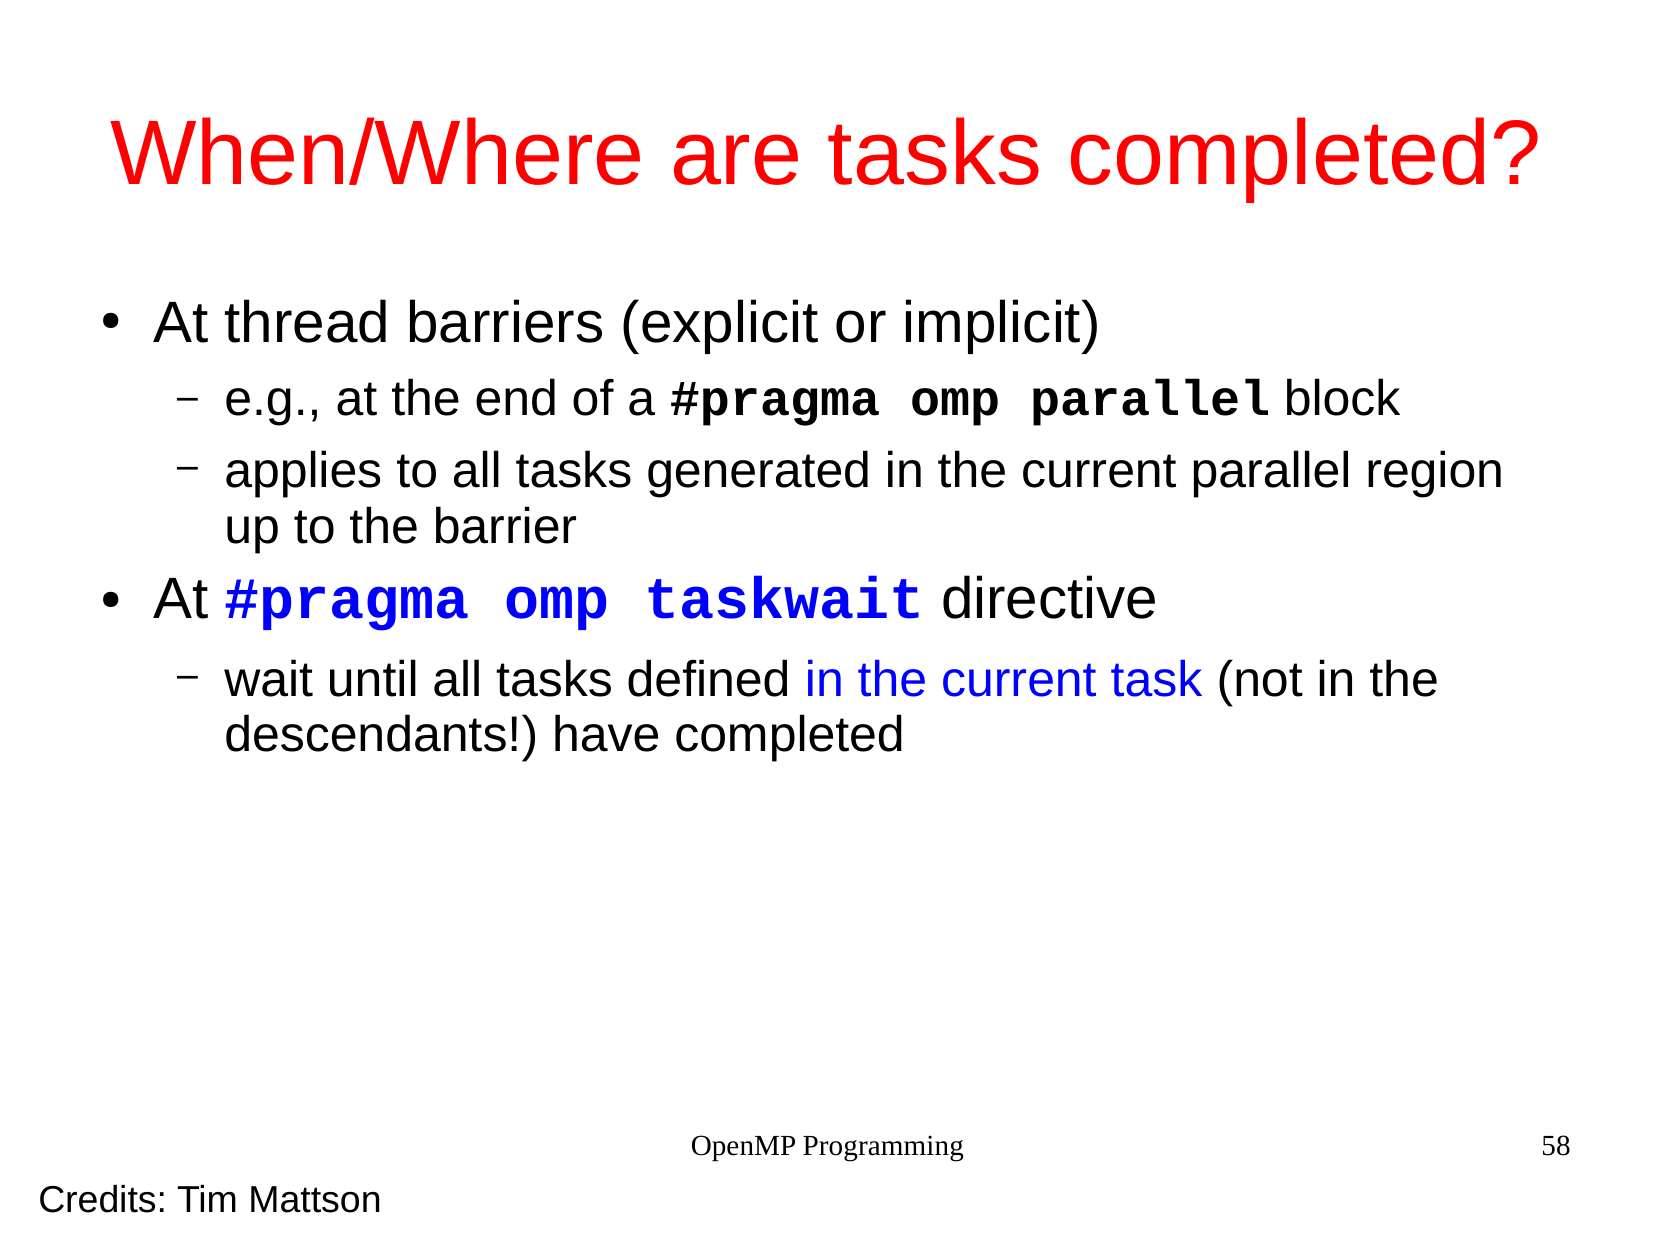

# When/Where are tasks completed?
At thread barriers (explicit or implicit)
e.g., at the end of a #pragma omp parallel block
applies to all tasks generated in the current parallel region up to the barrier
At #pragma omp taskwait directive
wait until all tasks defined in the current task (not in the descendants!) have completed
OpenMP Programming
58
Credits: Tim Mattson